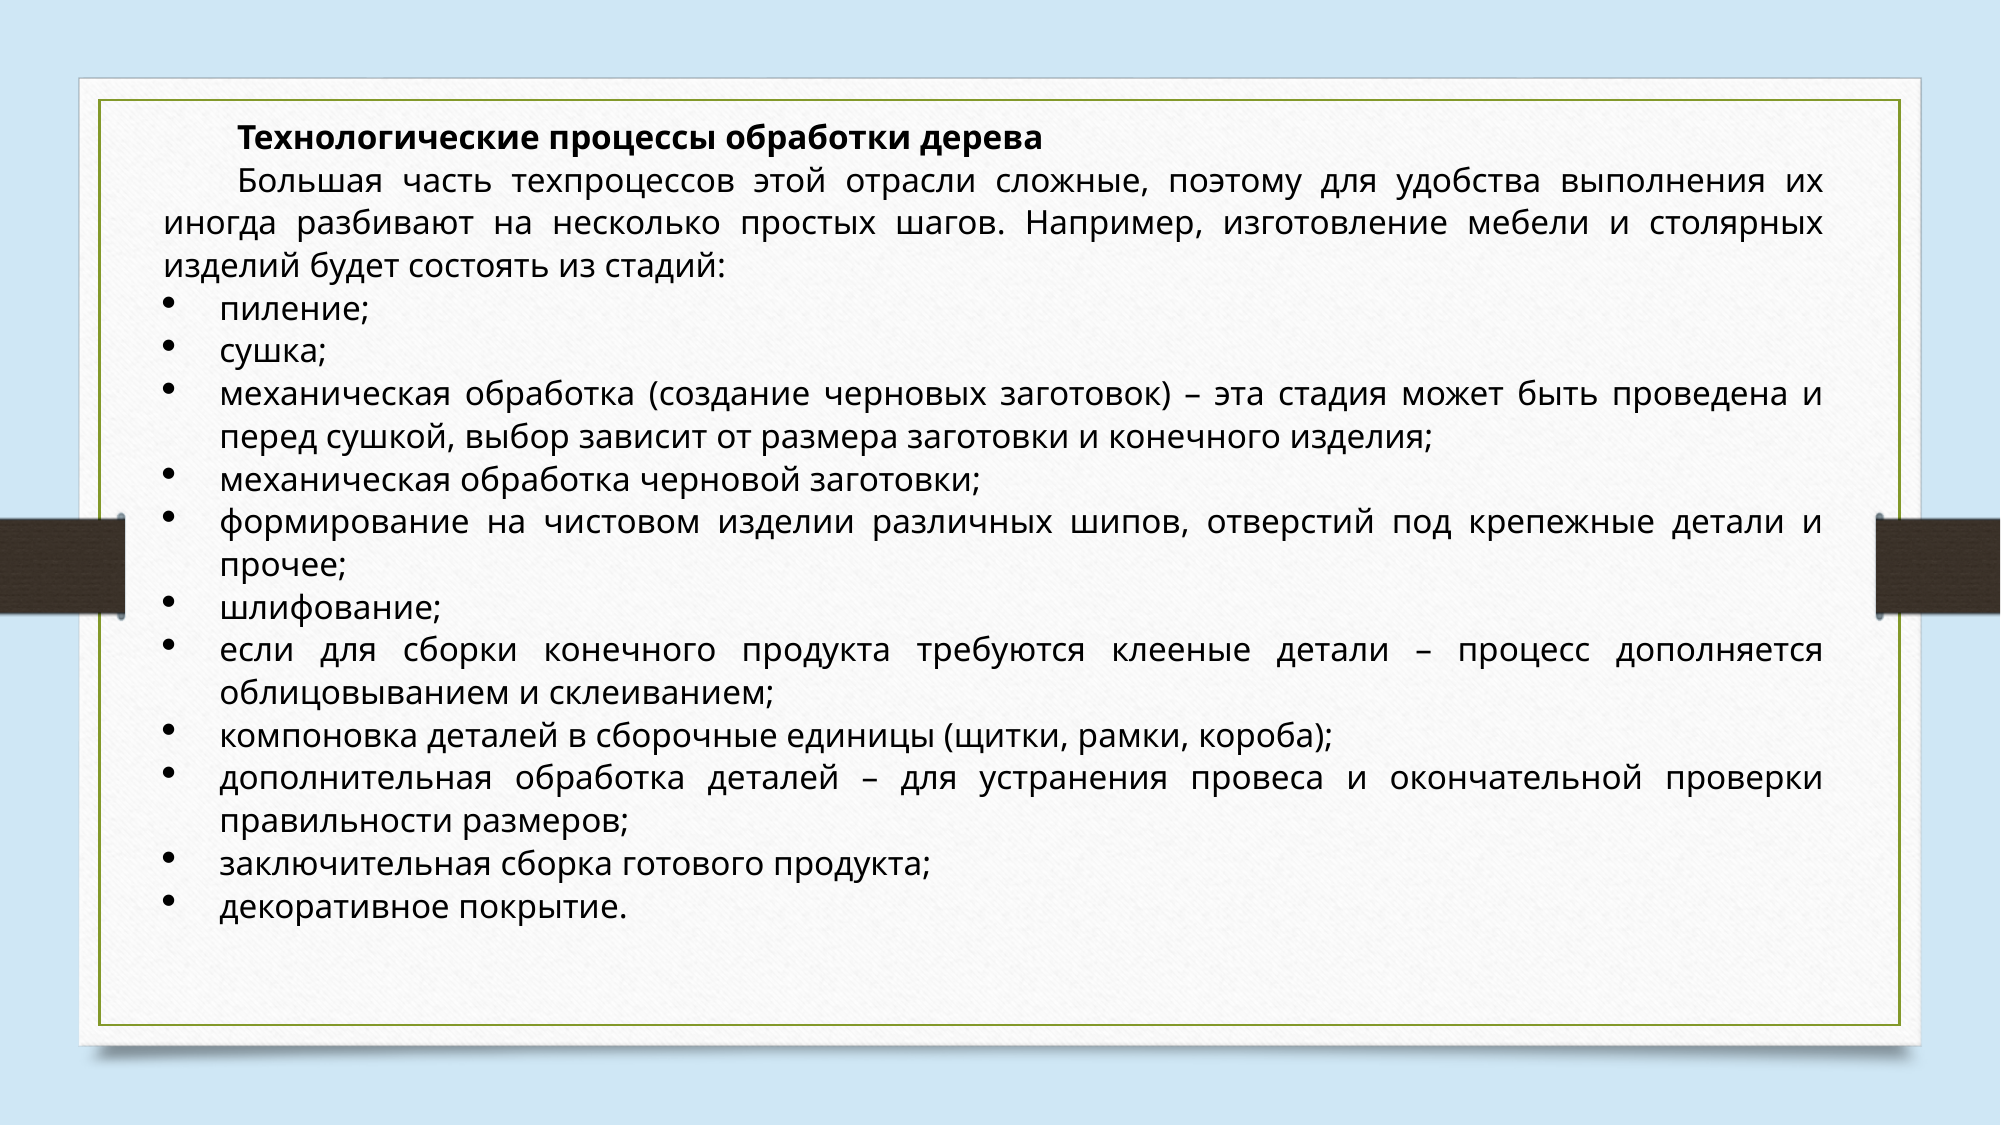

Технологические процессы обработки дерева
Большая часть техпроцессов этой отрасли сложные, поэтому для удобства выполнения их иногда разбивают на несколько простых шагов. Например, изготовление мебели и столярных изделий будет состоять из стадий:
пиление;
сушка;
механическая обработка (создание черновых заготовок) – эта стадия может быть проведена и перед сушкой, выбор зависит от размера заготовки и конечного изделия;
механическая обработка черновой заготовки;
формирование на чистовом изделии различных шипов, отверстий под крепежные детали и прочее;
шлифование;
если для сборки конечного продукта требуются клееные детали – процесс дополняется облицовыванием и склеиванием;
компоновка деталей в сборочные единицы (щитки, рамки, короба);
дополнительная обработка деталей – для устранения провеса и окончательной проверки правильности размеров;
заключительная сборка готового продукта;
декоративное покрытие.